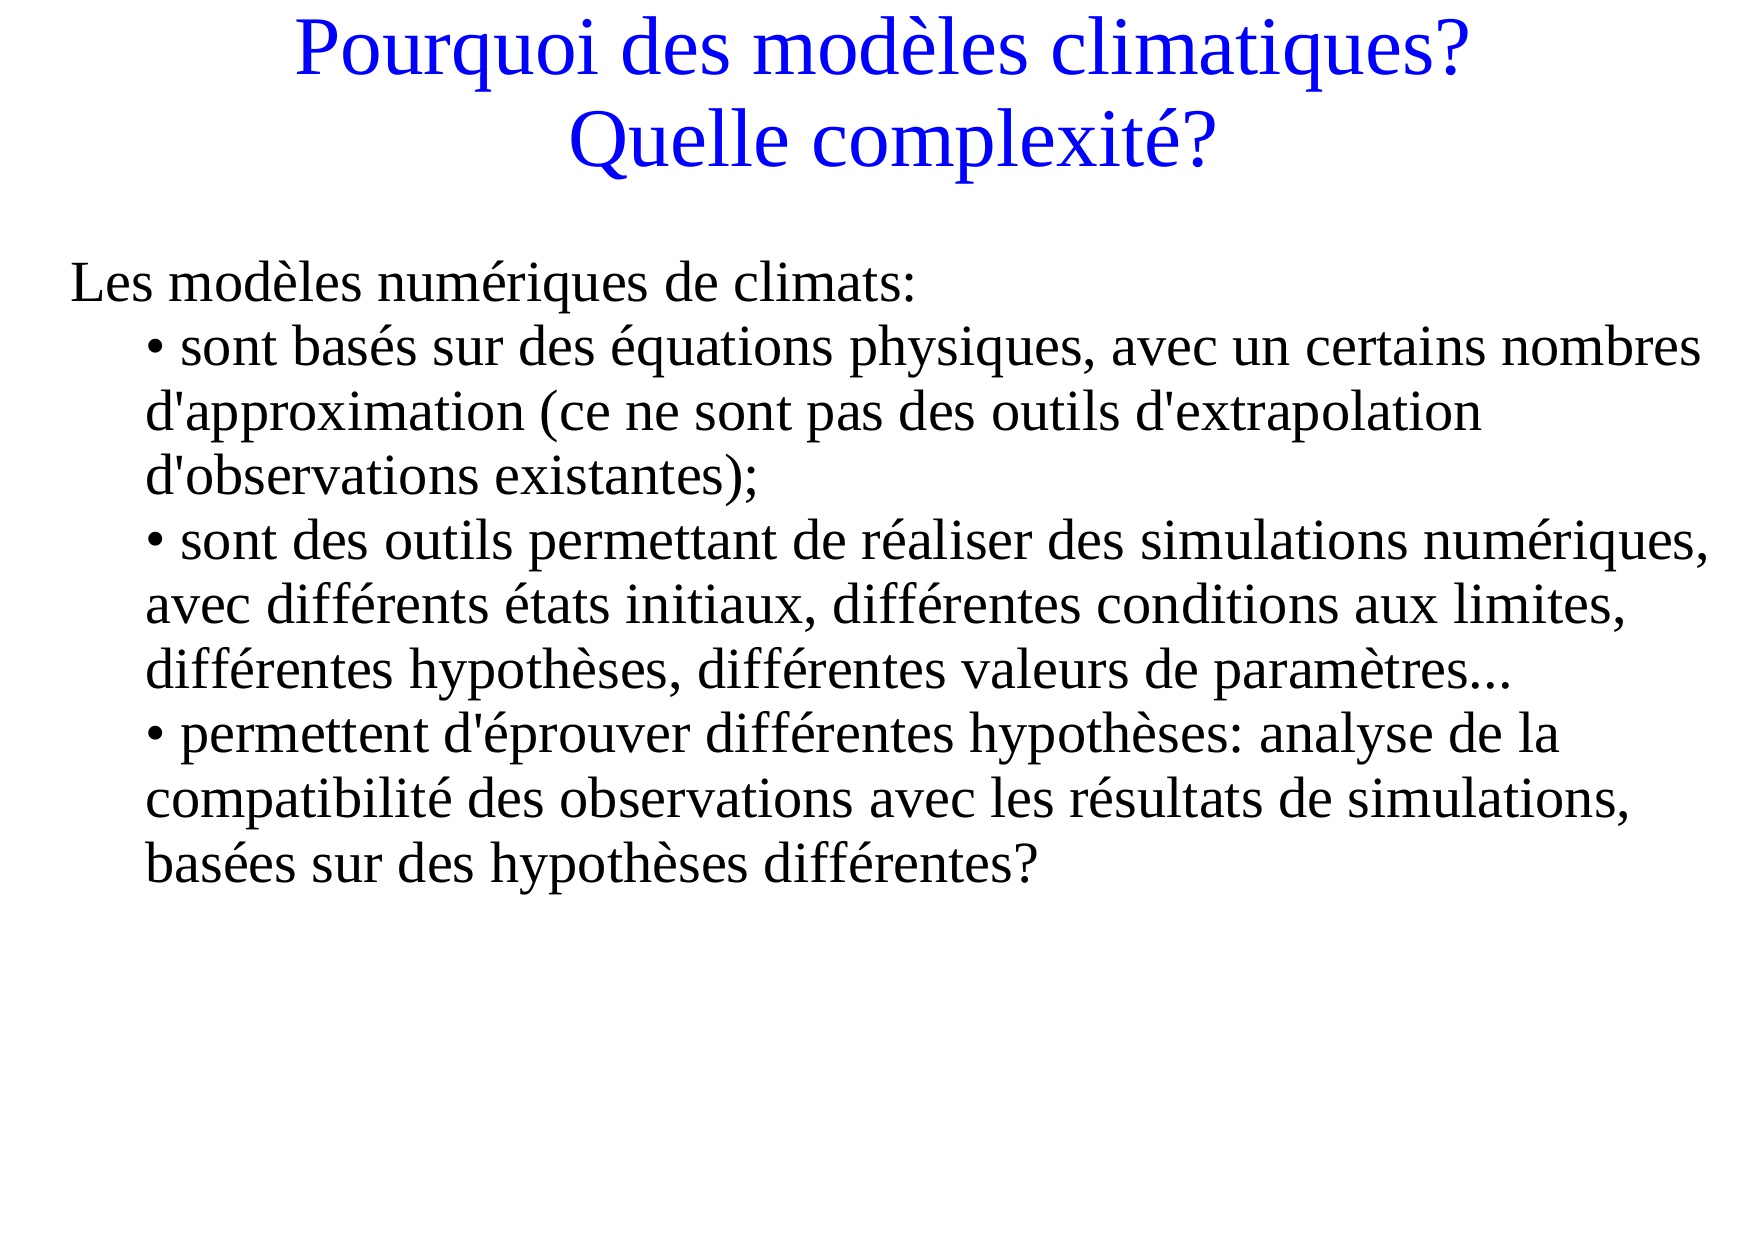

Pourquoi des modèles climatiques?
Quelle complexité?
Les modèles numériques de climats:
 sont basés sur des équations physiques, avec un certains nombres d'approximation (ce ne sont pas des outils d'extrapolation d'observations existantes);
 sont des outils permettant de réaliser des simulations numériques, avec différents états initiaux, différentes conditions aux limites, différentes hypothèses, différentes valeurs de paramètres...
 permettent d'éprouver différentes hypothèses: analyse de la compatibilité des observations avec les résultats de simulations, basées sur des hypothèses différentes?